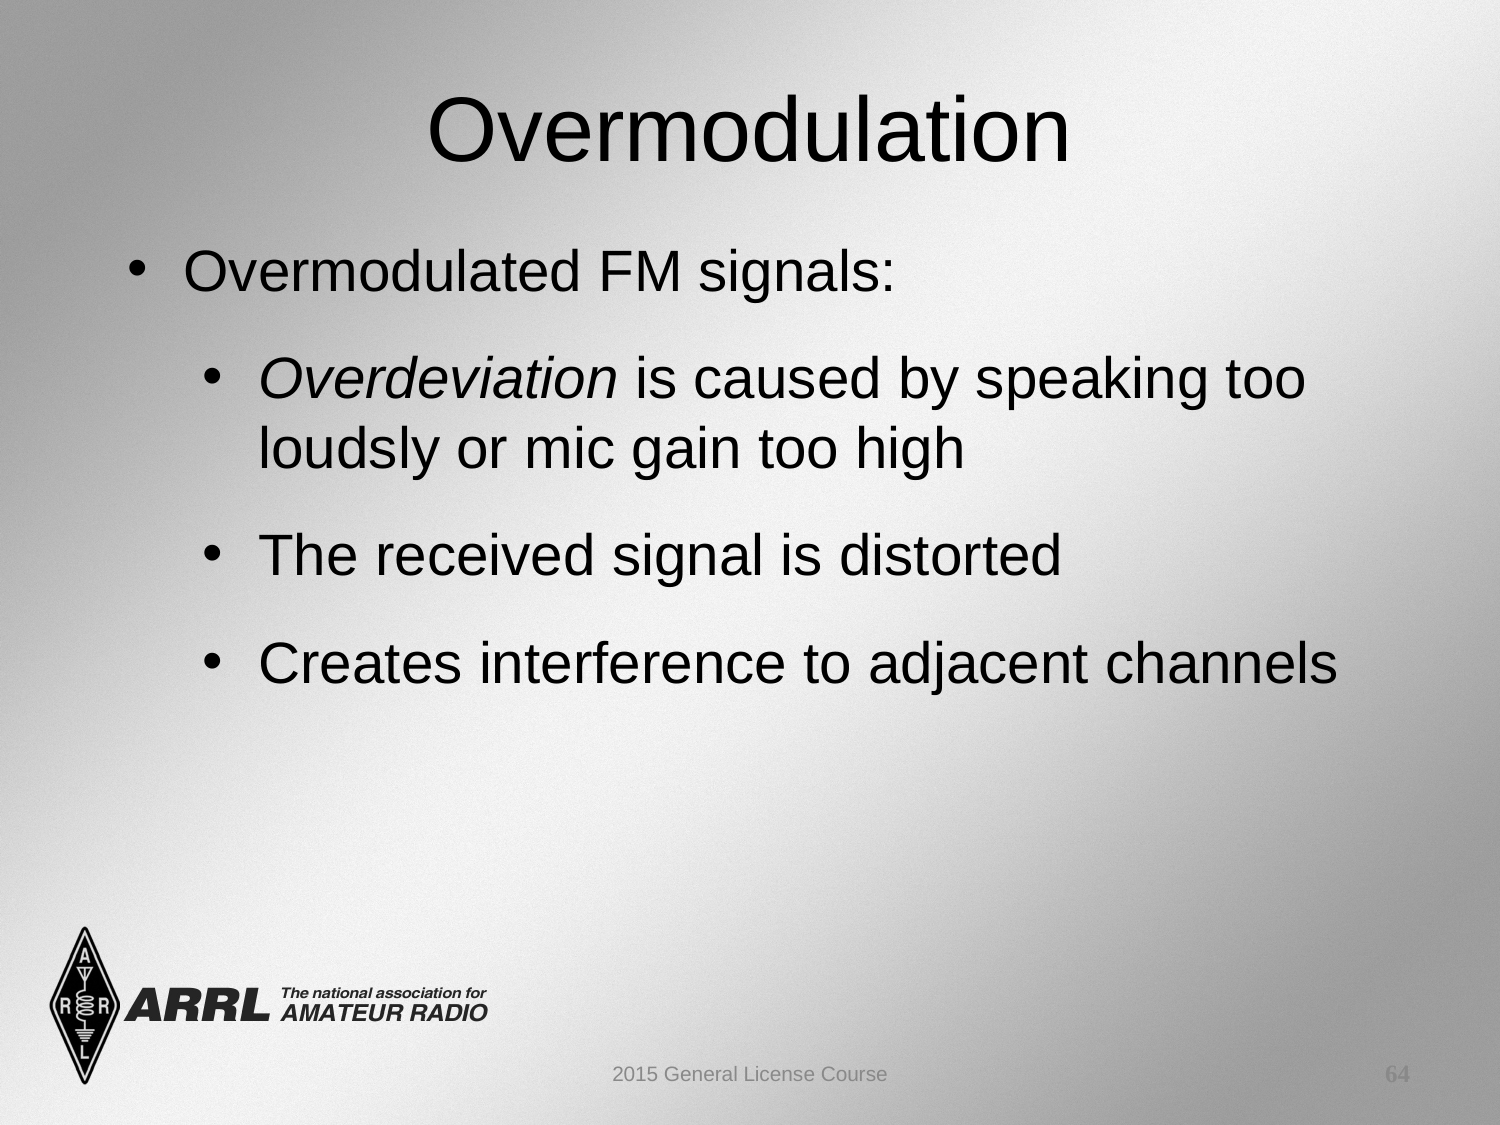

Overmodulation
Overmodulated FM signals:
Overdeviation is caused by speaking too loudsly or mic gain too high
The received signal is distorted
Creates interference to adjacent channels
2015 General License Course